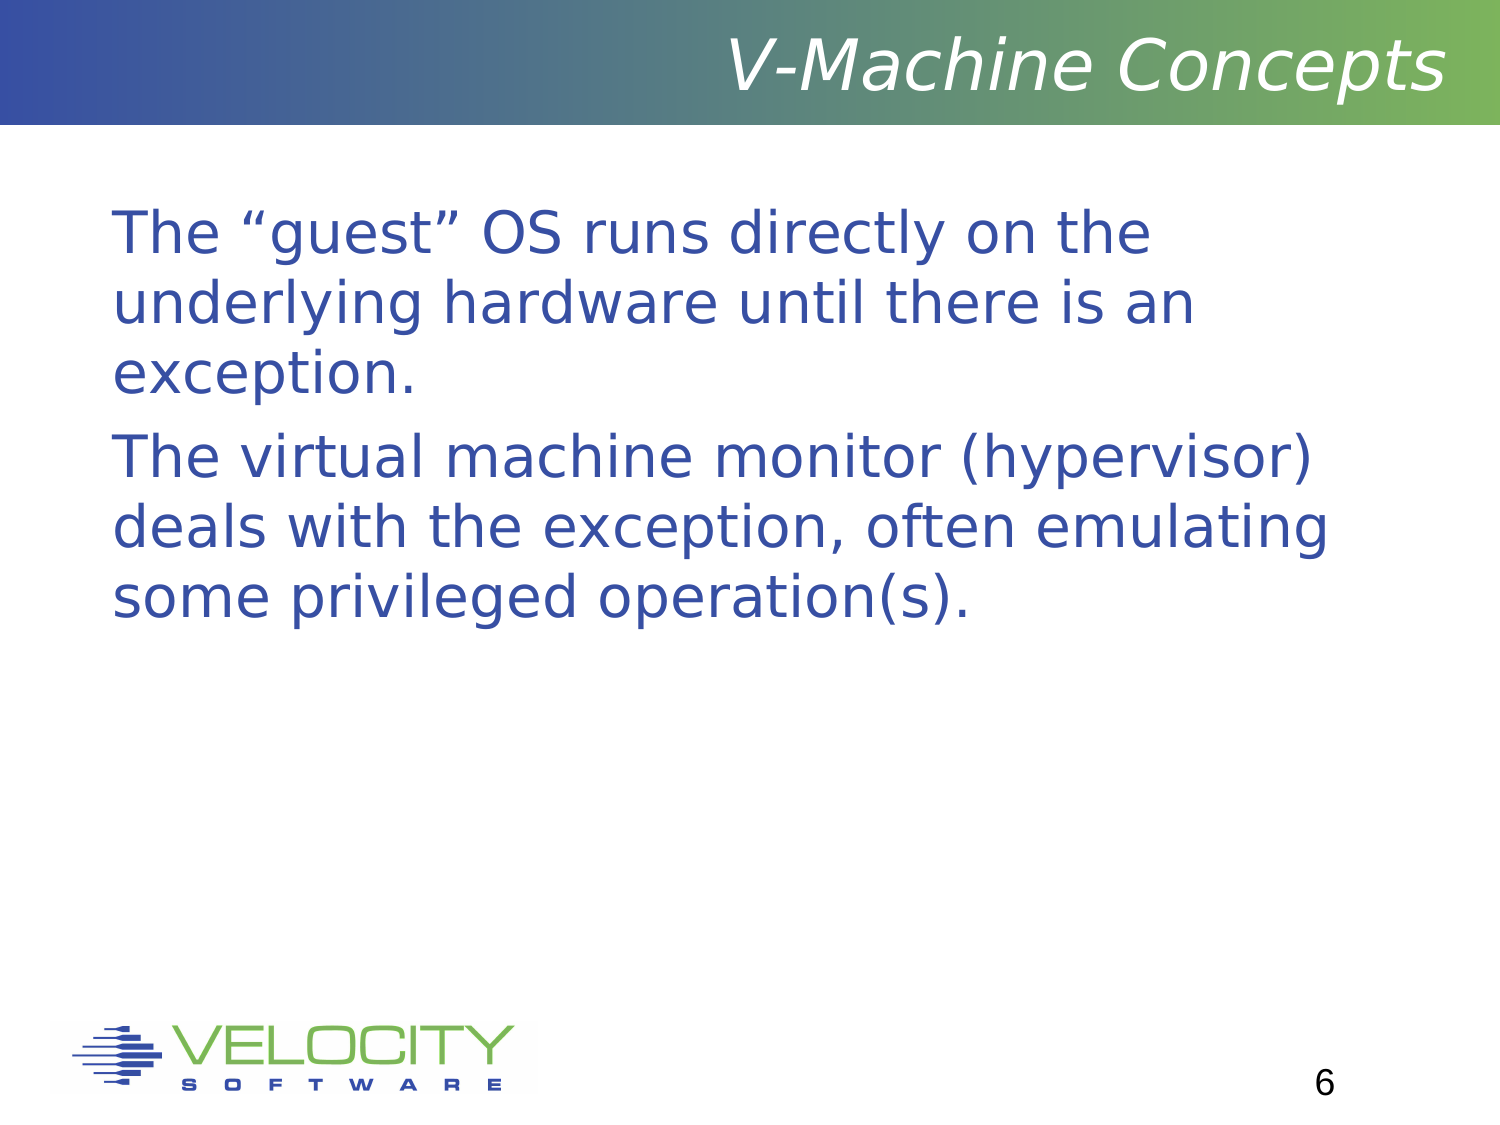

# V-Machine Concepts
The “guest” OS runs directly on the underlying hardware until there is an exception.
The virtual machine monitor (hypervisor) deals with the exception, often emulating some privileged operation(s).
6